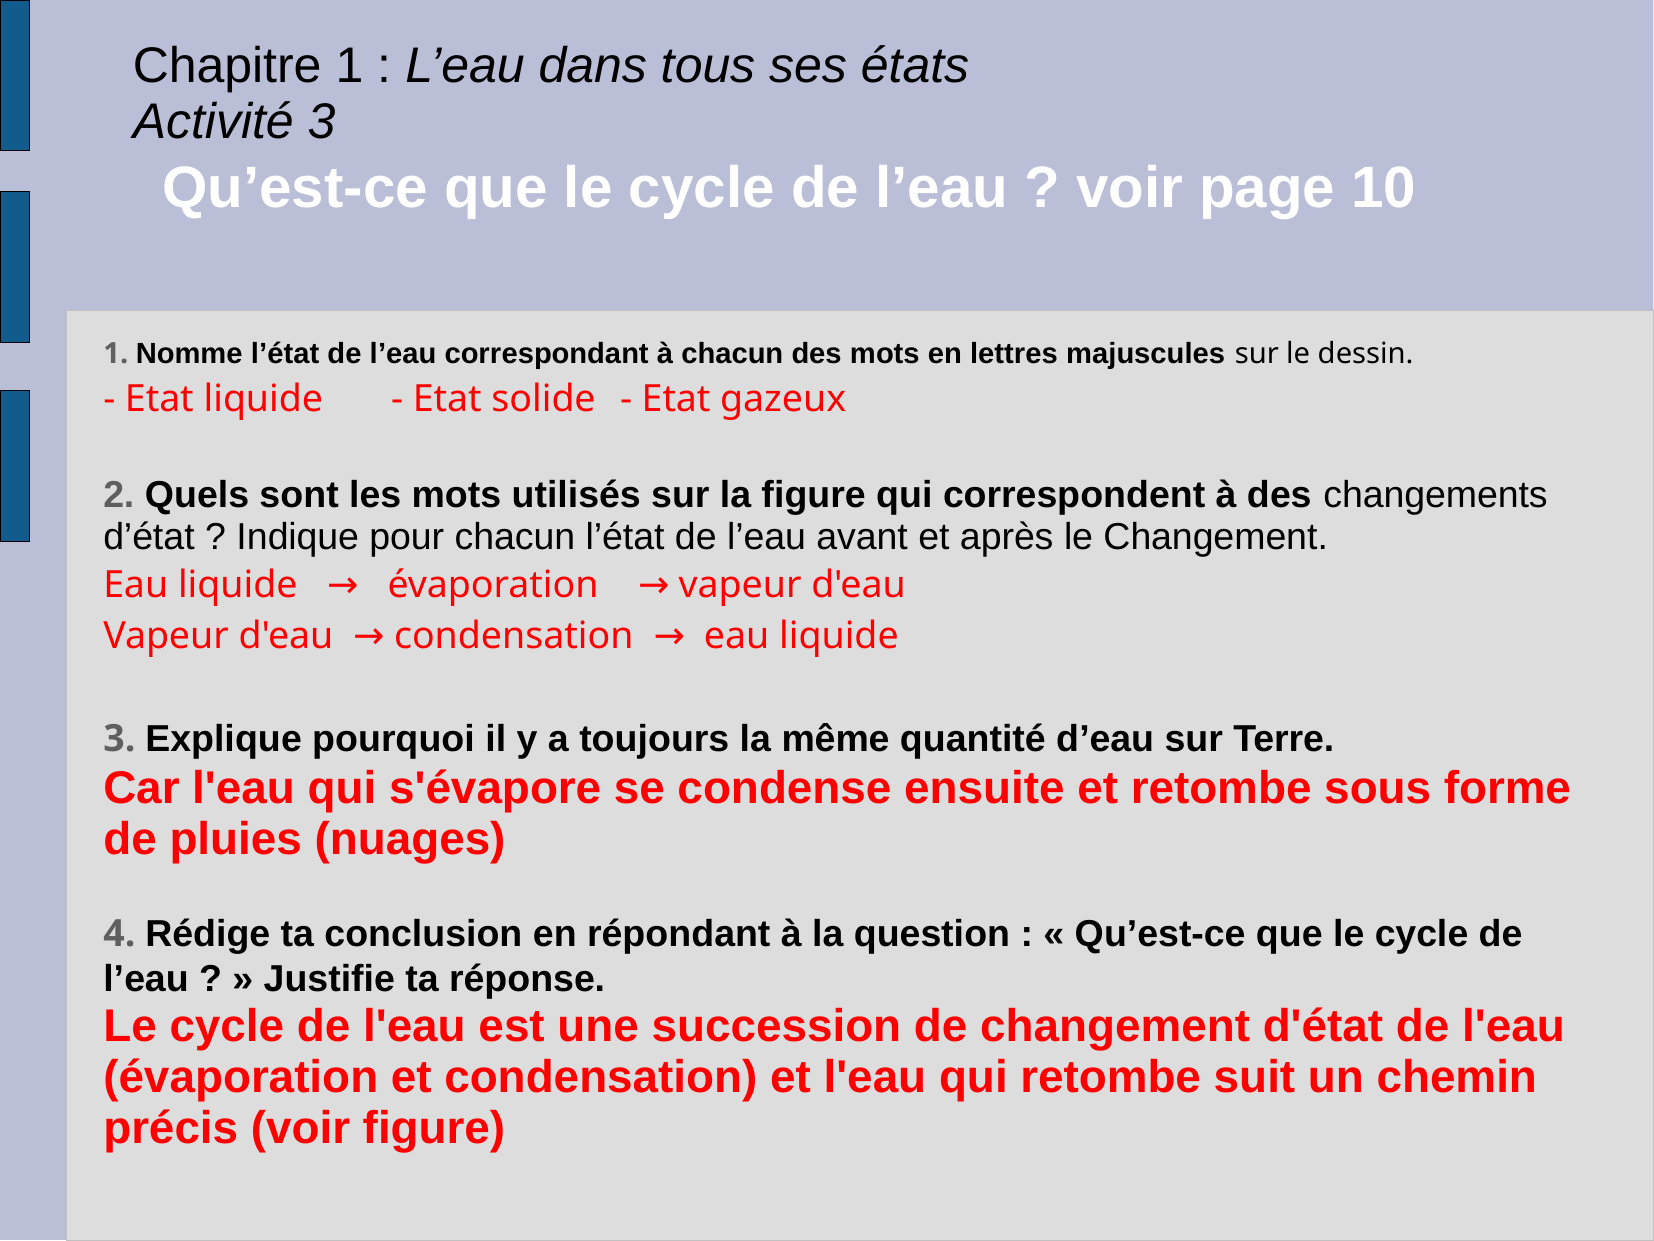

Chapitre 1 : L’eau dans tous ses états
Activité 3
Qu’est-ce que le cycle de l’eau ? voir page 10
1. Nomme l’état de l’eau correspondant à chacun des mots en lettres majuscules sur le dessin.
- Etat liquide - Etat solide	- Etat gazeux
2. Quels sont les mots utilisés sur la figure qui correspondent à des changements d’état ? Indique pour chacun l’état de l’eau avant et après le Changement.
Eau liquide → évaporation → vapeur d'eau
Vapeur d'eau → condensation → eau liquide
3. Explique pourquoi il y a toujours la même quantité d’eau sur Terre.
Car l'eau qui s'évapore se condense ensuite et retombe sous forme de pluies (nuages)
4. Rédige ta conclusion en répondant à la question : « Qu’est-ce que le cycle de l’eau ? » Justifie ta réponse.
Le cycle de l'eau est une succession de changement d'état de l'eau (évaporation et condensation) et l'eau qui retombe suit un chemin précis (voir figure)